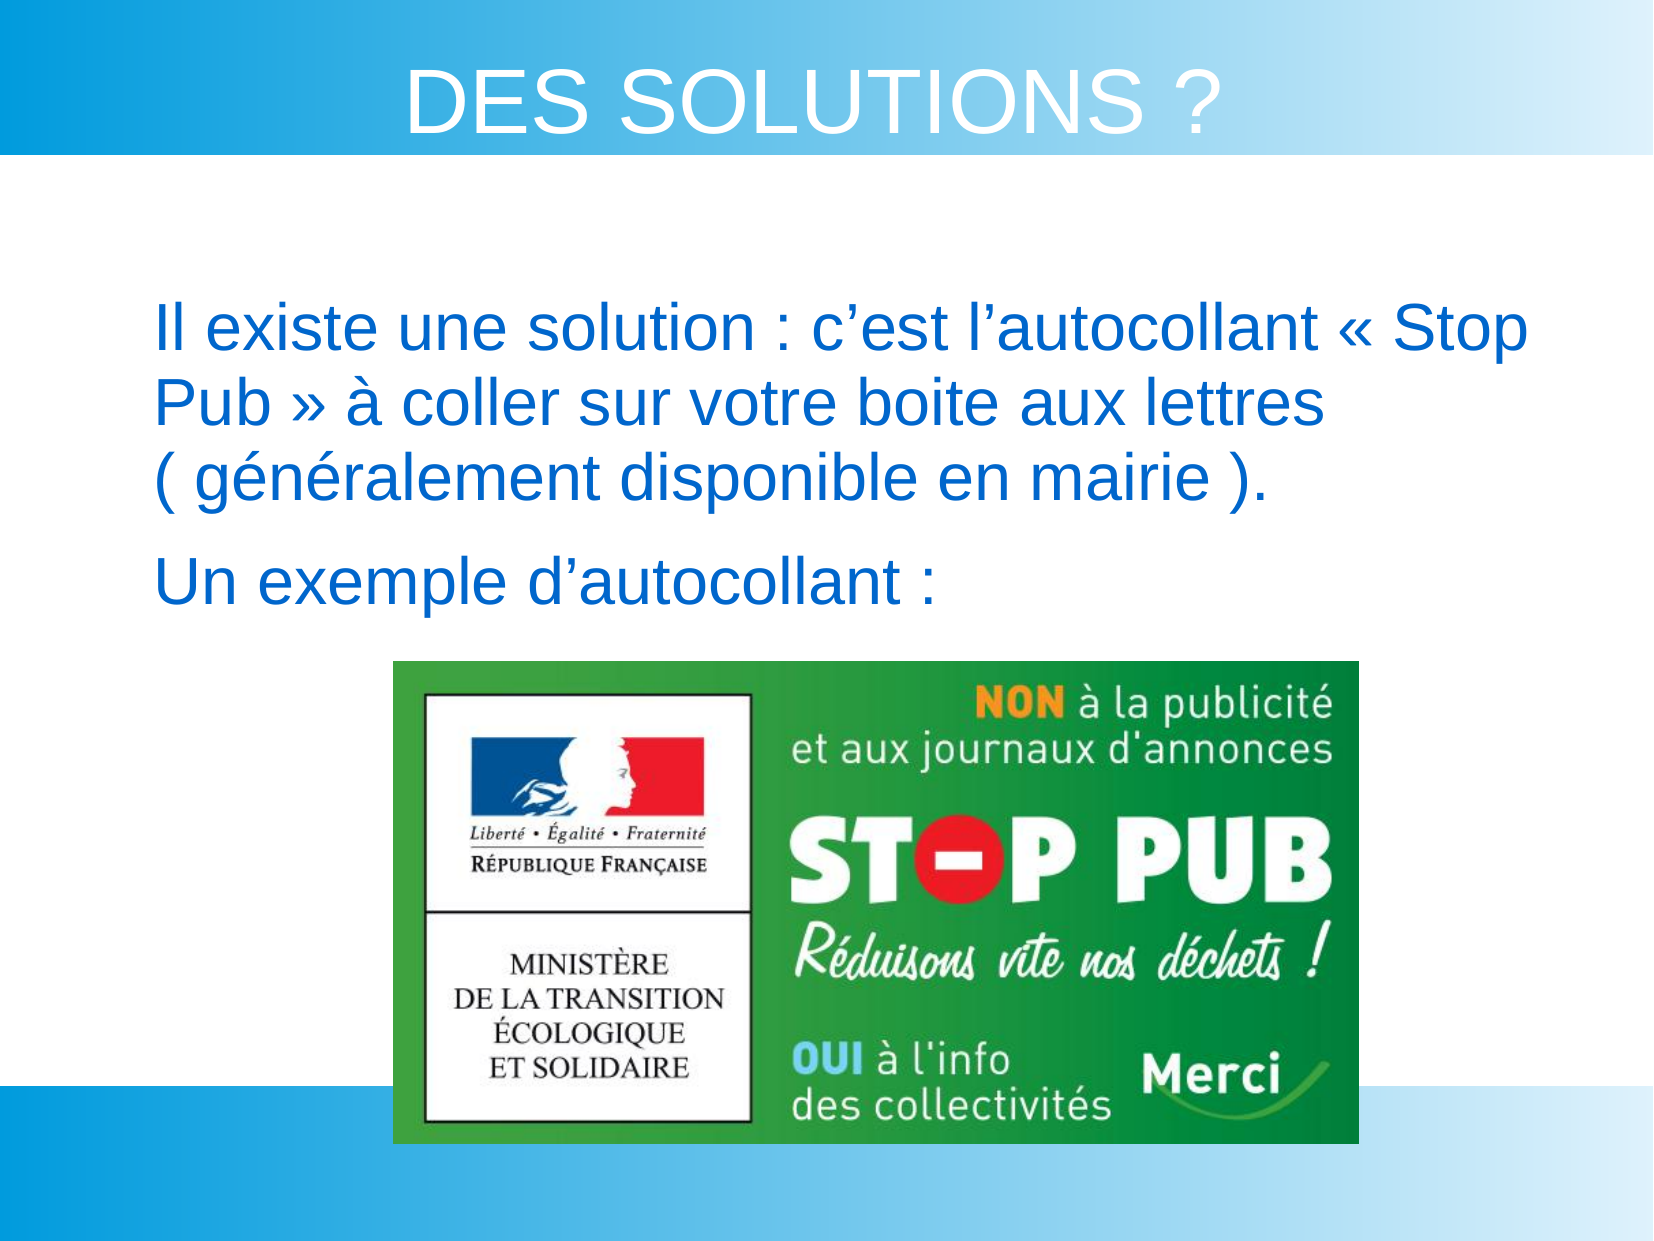

# DES SOLUTIONS ?
Il existe une solution : c’est l’autocollant « Stop Pub » à coller sur votre boite aux lettres ( généralement disponible en mairie ).
Un exemple d’autocollant :